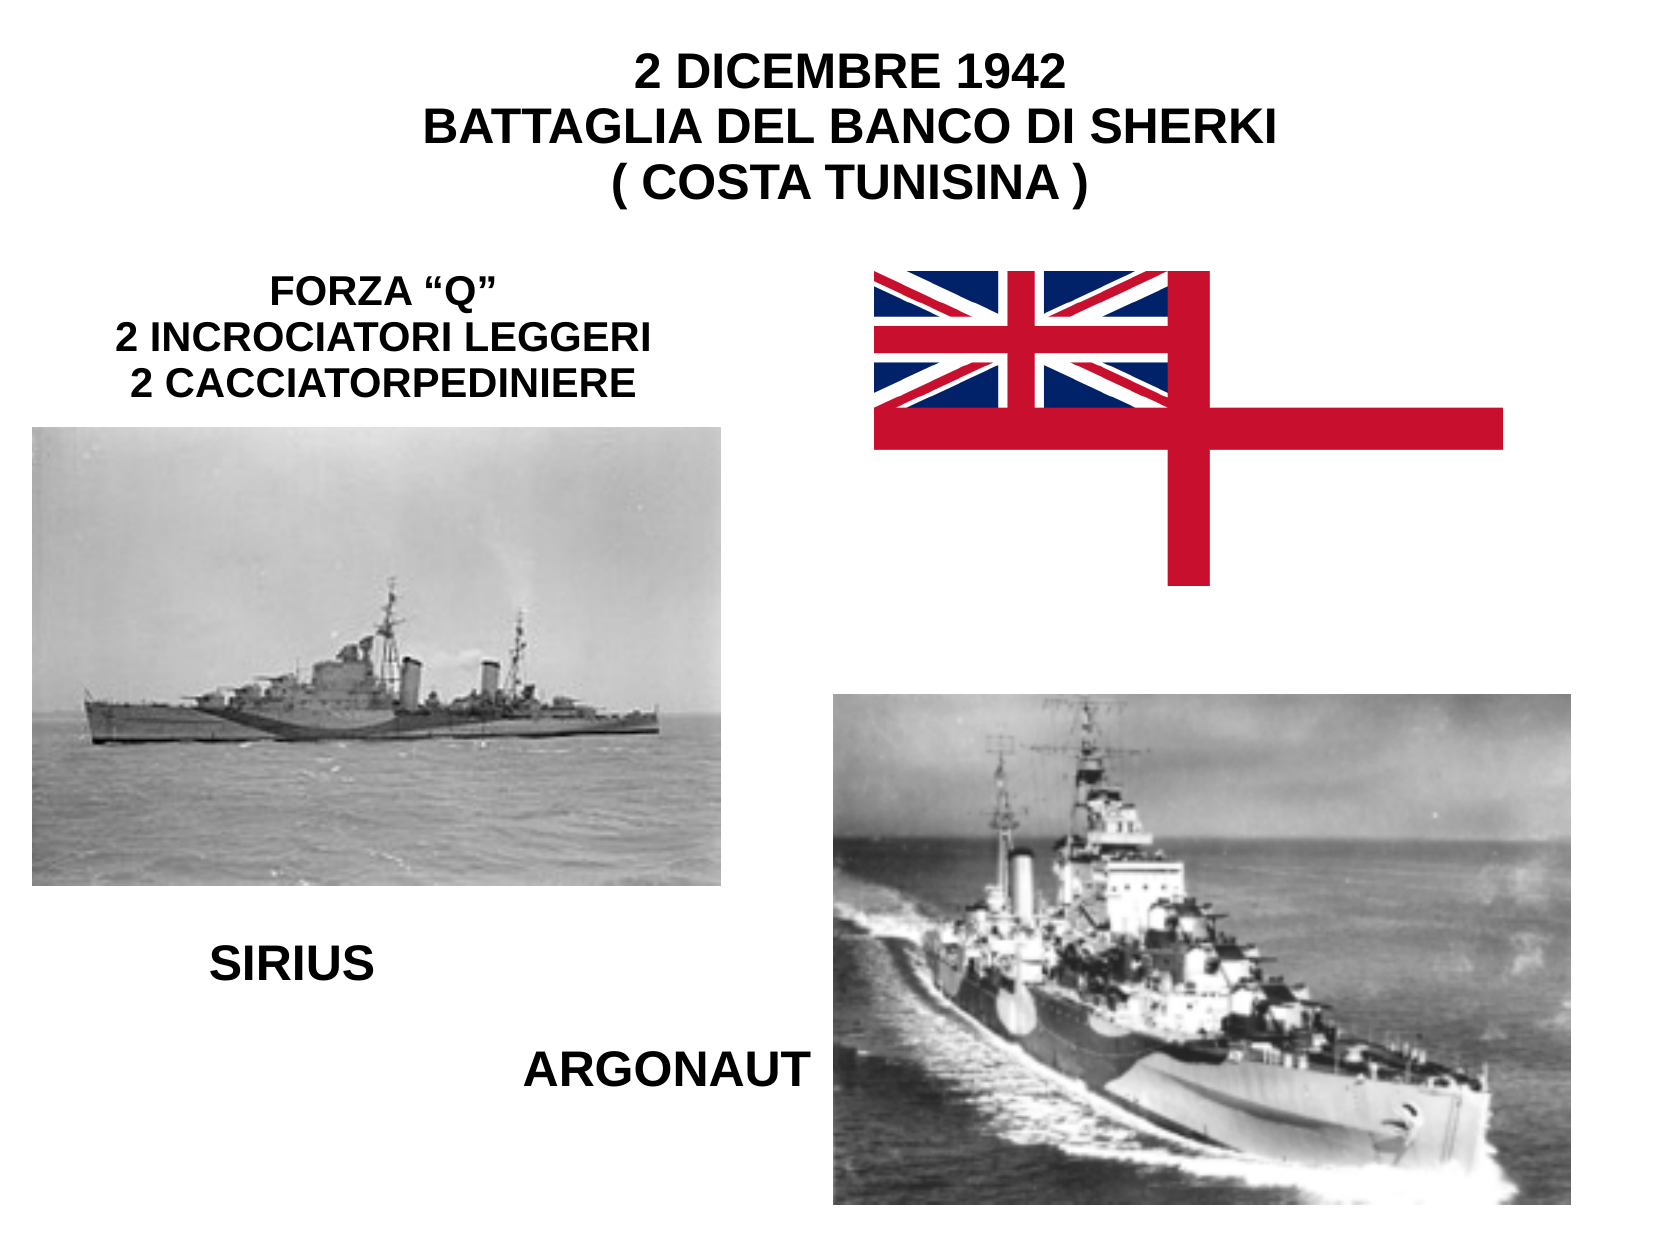

2 DICEMBRE 1942
BATTAGLIA DEL BANCO DI SHERKI
( COSTA TUNISINA )
FORZA “Q”
2 INCROCIATORI LEGGERI
2 CACCIATORPEDINIERE
SIRIUS
ARGONAUT